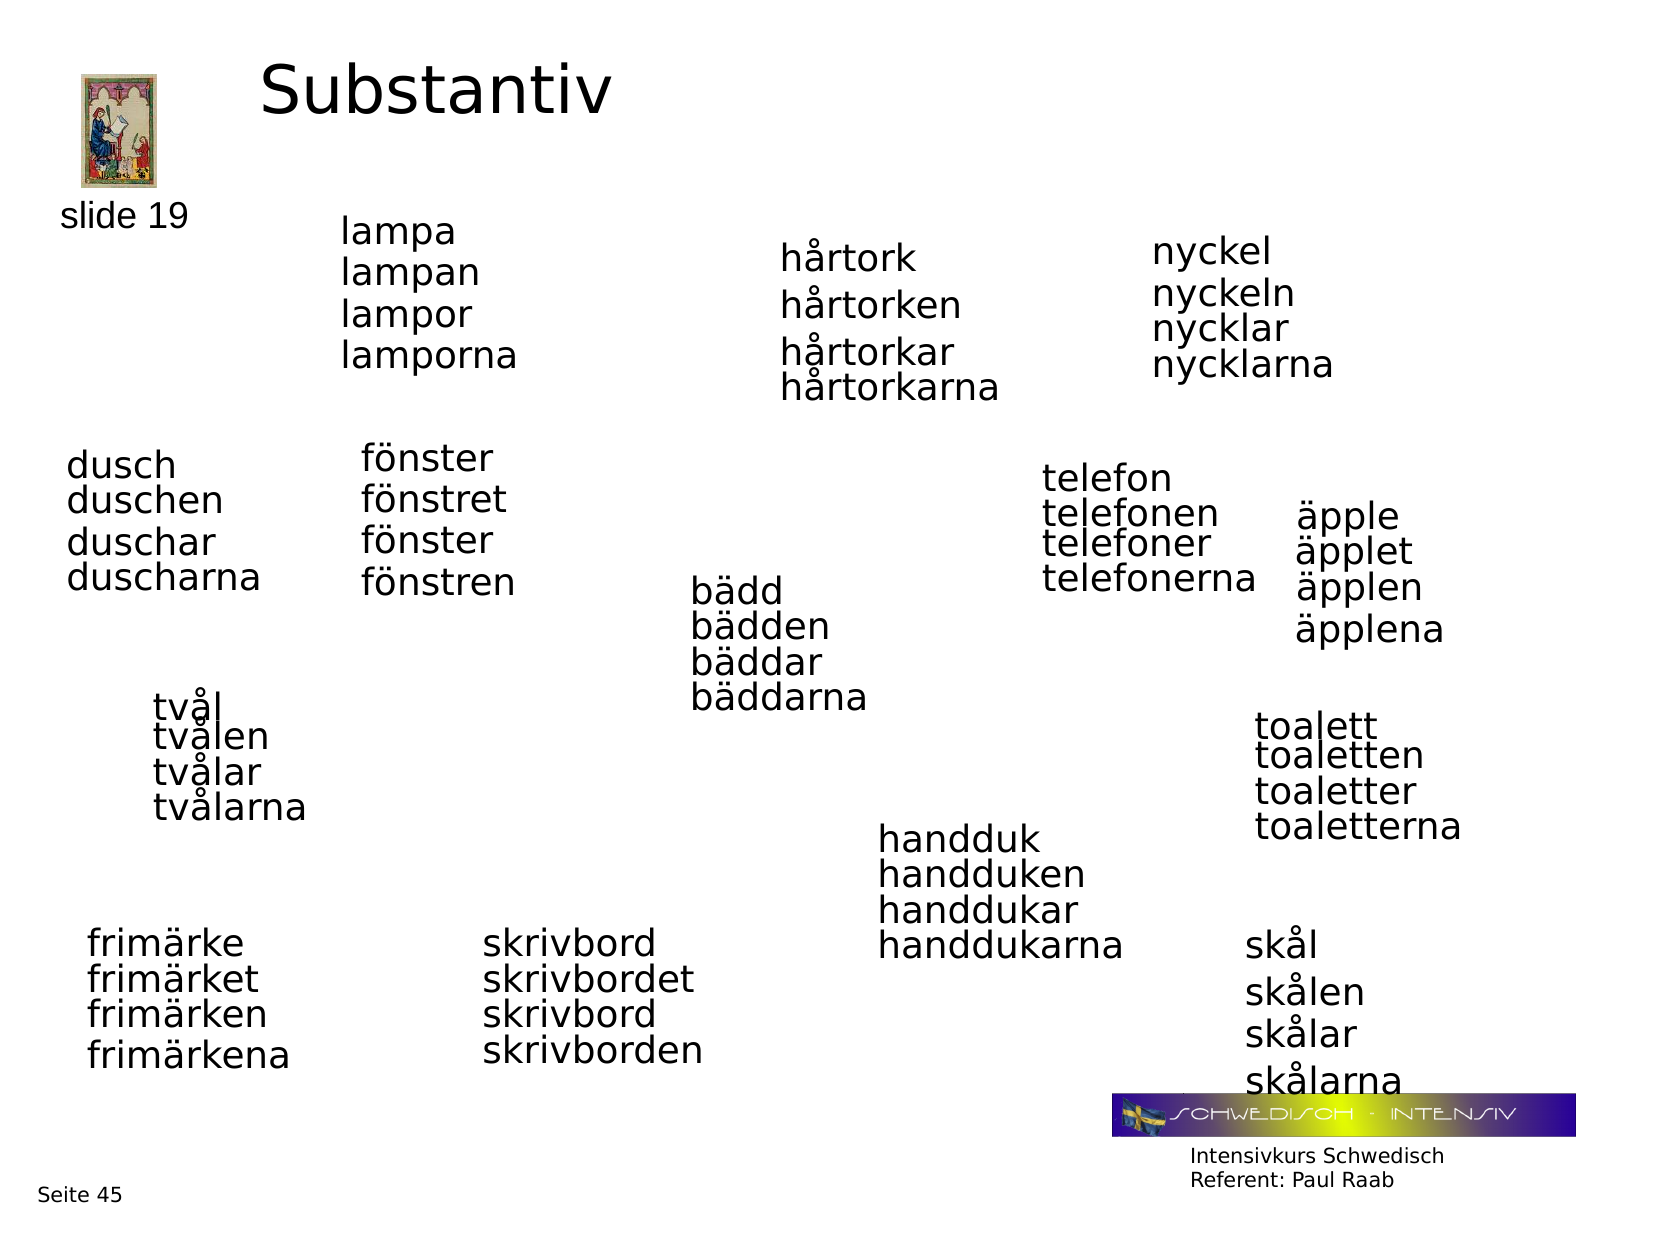

Substantiv
slide 19
lampa
nyckel
hårtork
lampan
nyckeln
hårtorken
lampor
nycklar
hårtorkar
lamporna
nycklarna
hårtorkarna
fönster
dusch
telefon
fönstret
duschen
telefonen
 äpple
fönster
duschar
telefoner
 äpplet
duscharna
telefonerna
fönstren
 äpplen
bädd
bädden
 äpplena
bäddar
bäddarna
tvål
toalett
tvålen
toaletten
tvålar
toaletter
tvålarna
toaletterna
handduk
handduken
handdukar
frimärke
skrivbord
skål
handdukarna
frimärket
skrivbordet
skålen
frimärken
skrivbord
skålar
skrivborden
frimärkena
skålarna